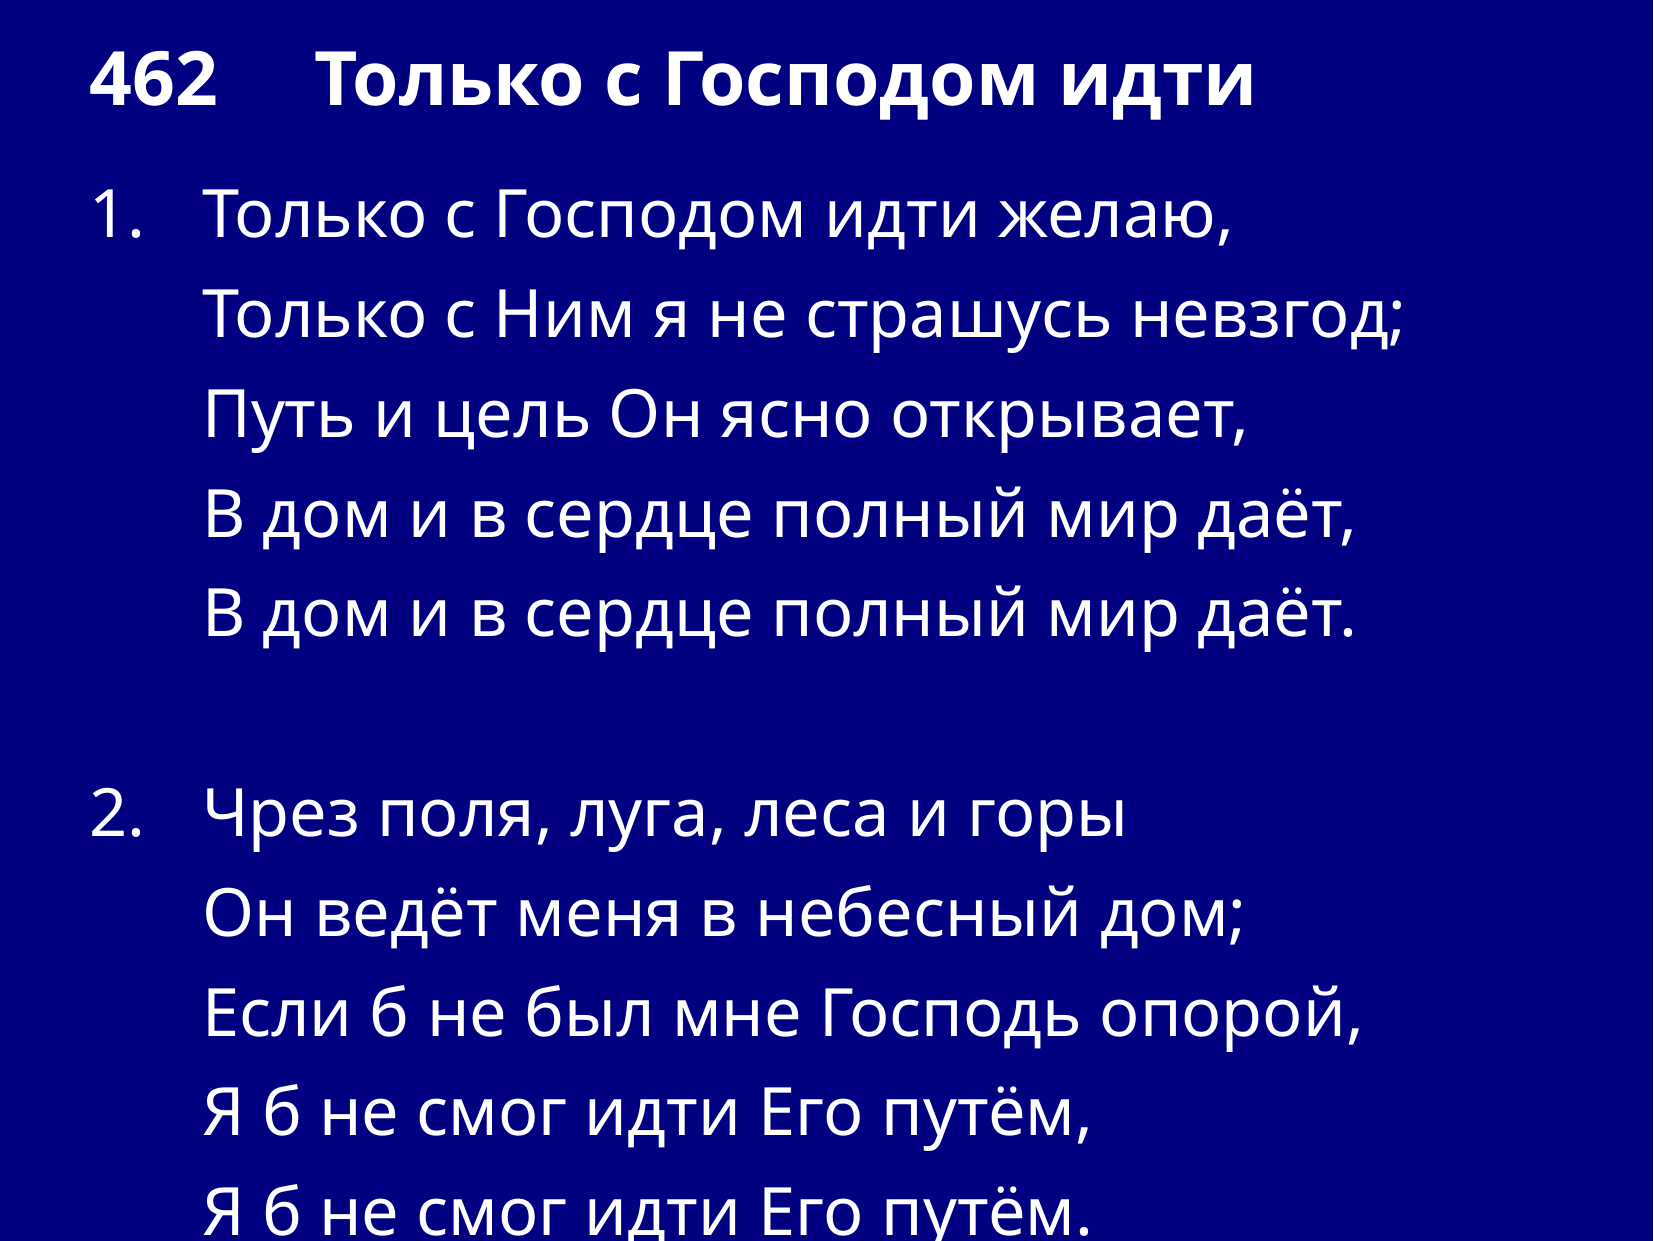

462	Только с Господом идти
1.	Только с Господом идти желаю,
	Только с Ним я не страшусь невзгод;
	Путь и цель Он ясно открывает,
	В дом и в сердце полный мир даёт,
	В дом и в сердце полный мир даёт.
2.	Чрез поля, луга, леса и горы
	Он ведёт меня в небесный дом;
	Если б не был мне Господь опорой,
	Я б не смог идти Его путём,
	Я б не смог идти Его путём.